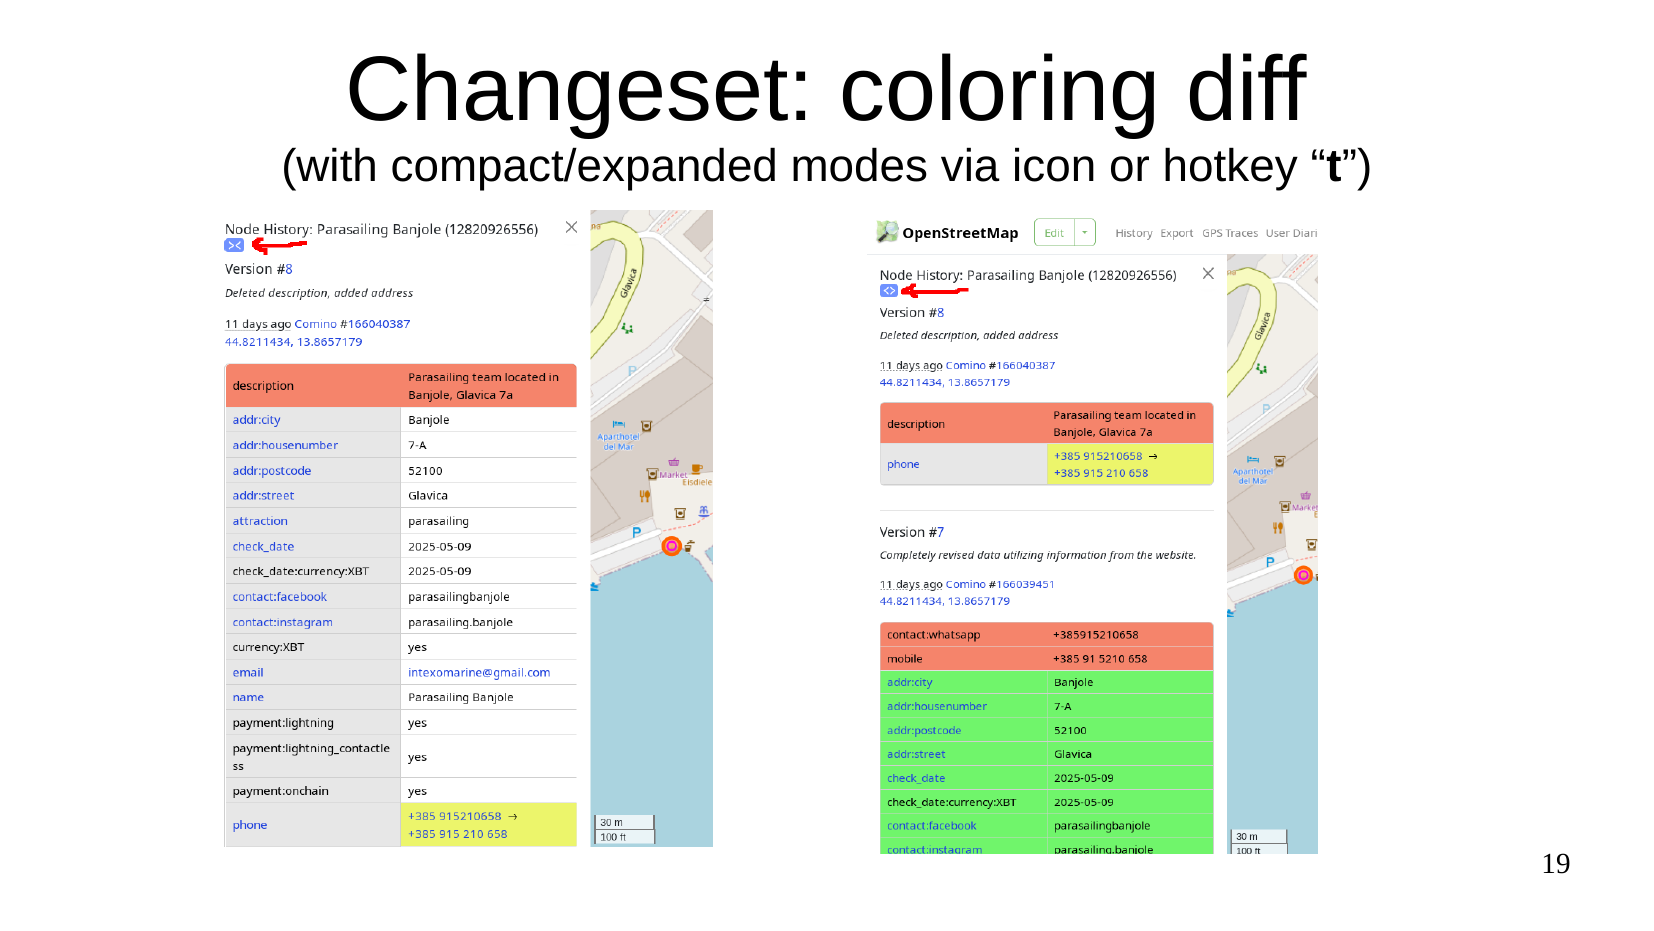

# Changeset: coloring diff (with compact/expanded modes via icon or hotkey “t”)
19